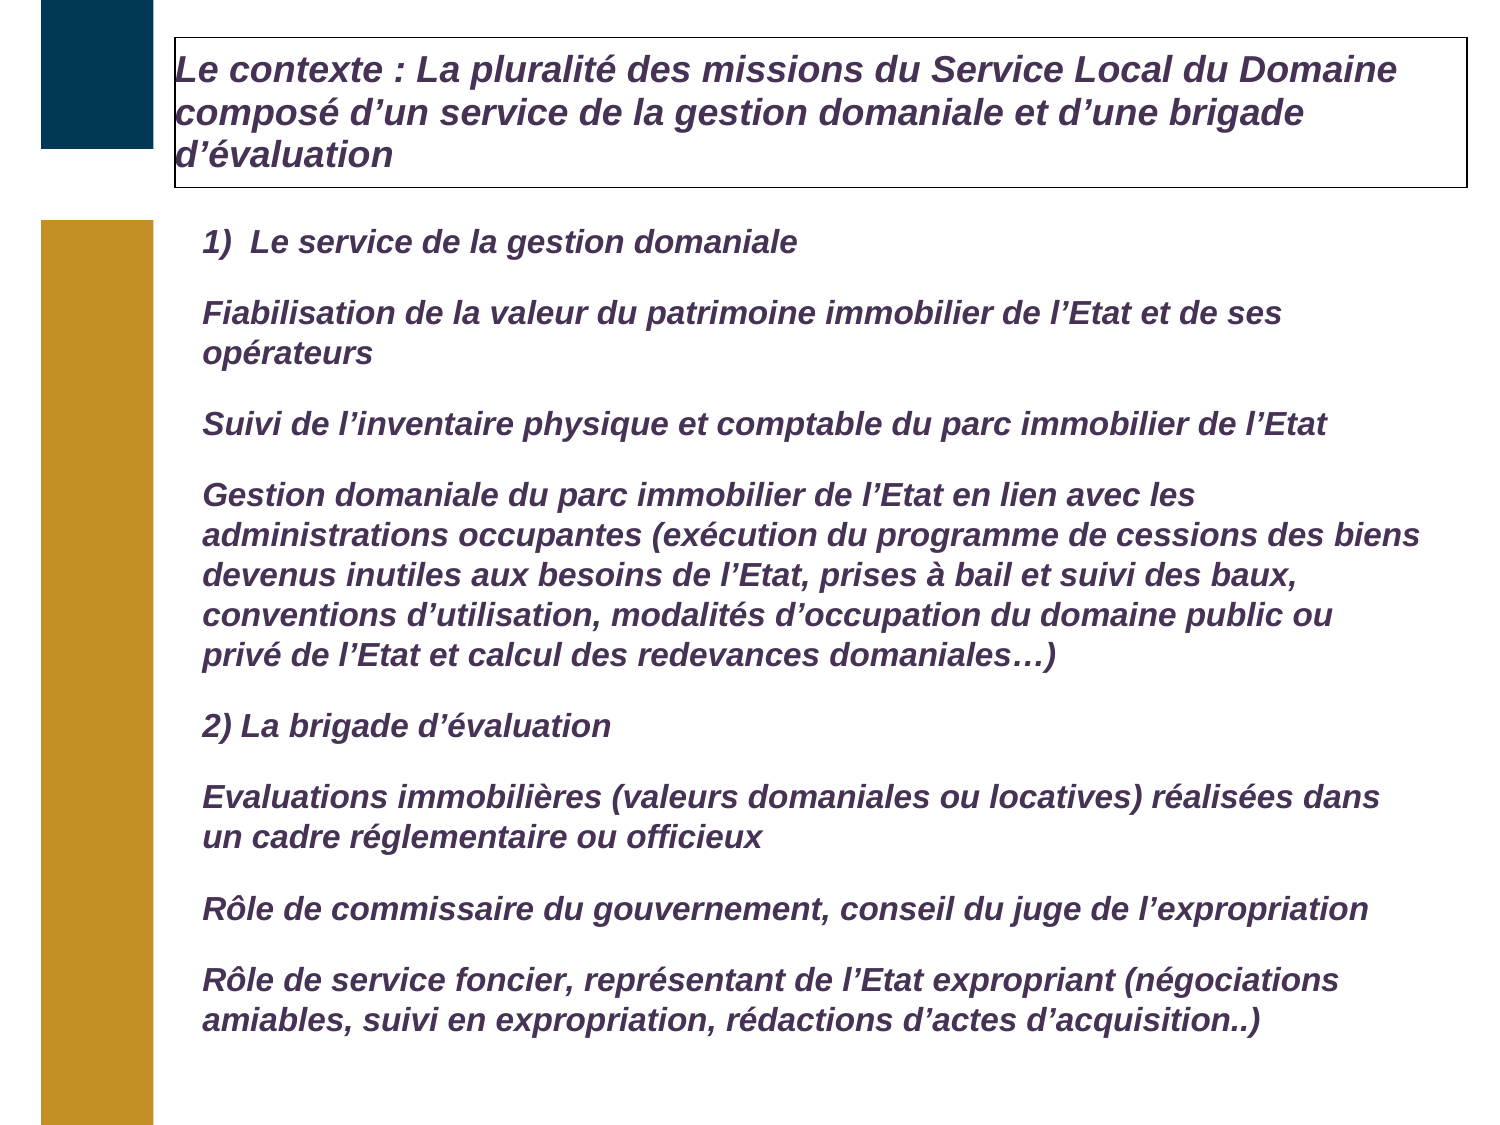

Le contexte : La pluralité des missions du Service Local du Domaine composé d’un service de la gestion domaniale et d’une brigade d’évaluation
1) Le service de la gestion domaniale
Fiabilisation de la valeur du patrimoine immobilier de l’Etat et de ses opérateurs
Suivi de l’inventaire physique et comptable du parc immobilier de l’Etat
Gestion domaniale du parc immobilier de l’Etat en lien avec les administrations occupantes (exécution du programme de cessions des biens devenus inutiles aux besoins de l’Etat, prises à bail et suivi des baux, conventions d’utilisation, modalités d’occupation du domaine public ou privé de l’Etat et calcul des redevances domaniales…)
2) La brigade d’évaluation
Evaluations immobilières (valeurs domaniales ou locatives) réalisées dans un cadre réglementaire ou officieux
Rôle de commissaire du gouvernement, conseil du juge de l’expropriation
Rôle de service foncier, représentant de l’Etat expropriant (négociations amiables, suivi en expropriation, rédactions d’actes d’acquisition..)
3